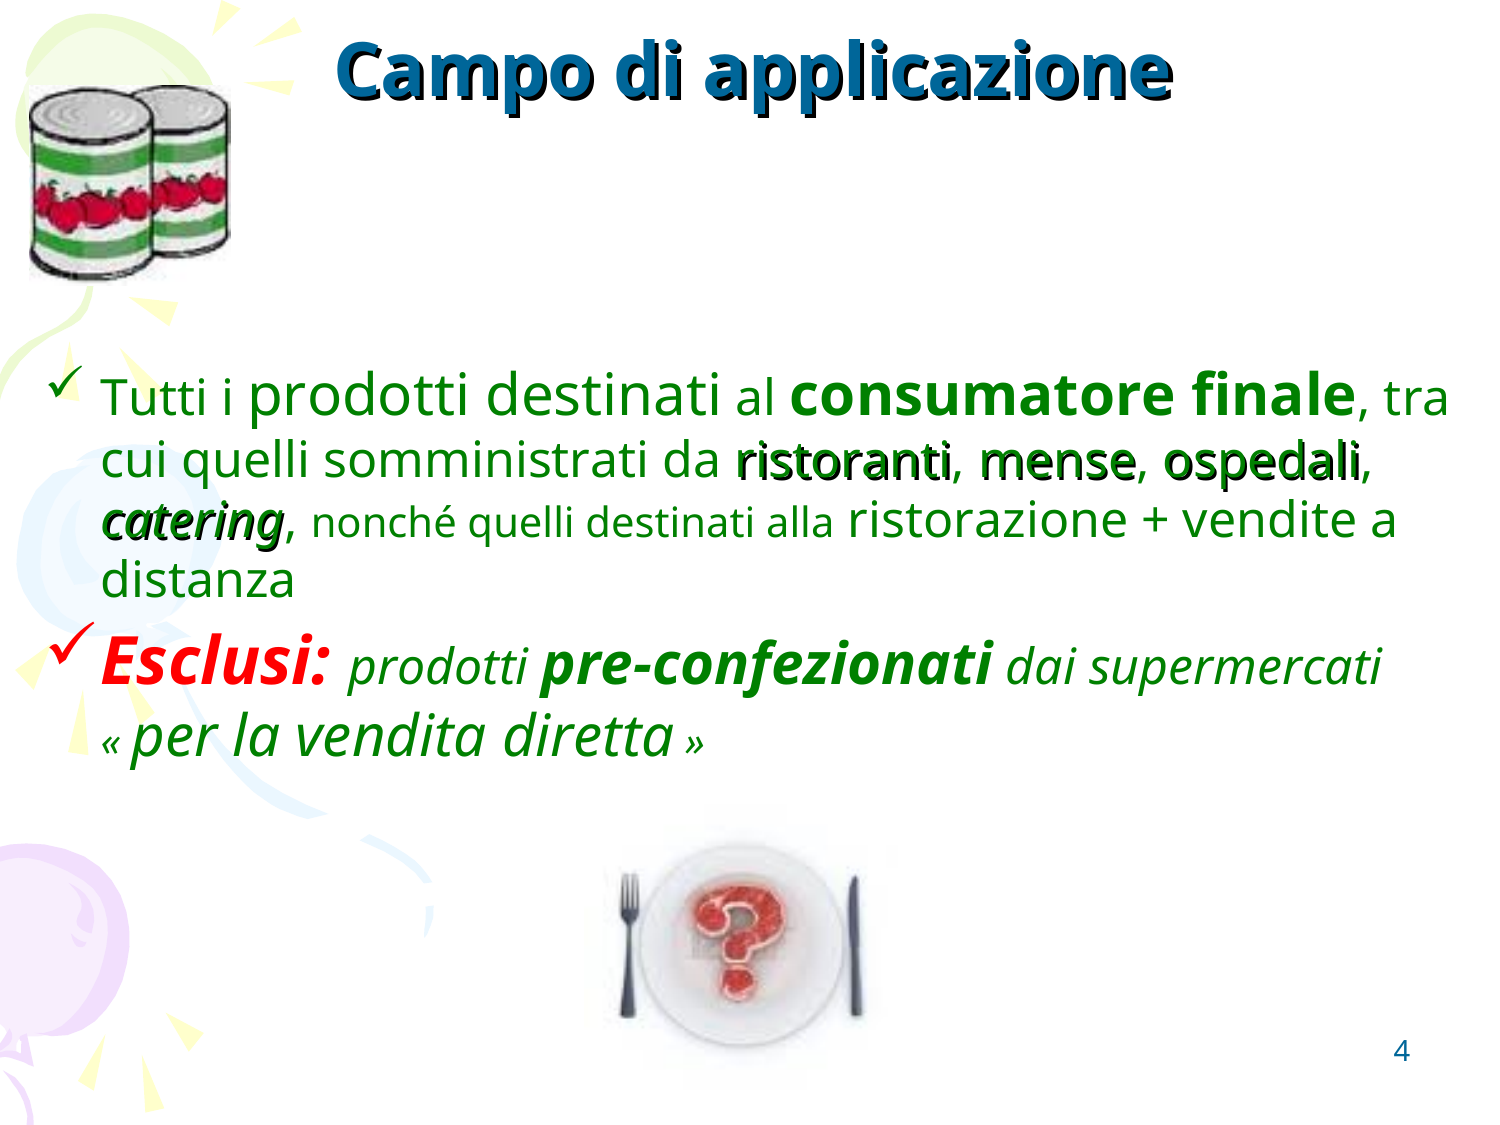

# Campo di applicazione
Tutti i prodotti destinati al consumatore finale, tra cui quelli somministrati da ristoranti, mense, ospedali, catering, nonché quelli destinati alla ristorazione + vendite a distanza
Esclusi: prodotti pre-confezionati dai supermercati « per la vendita diretta »